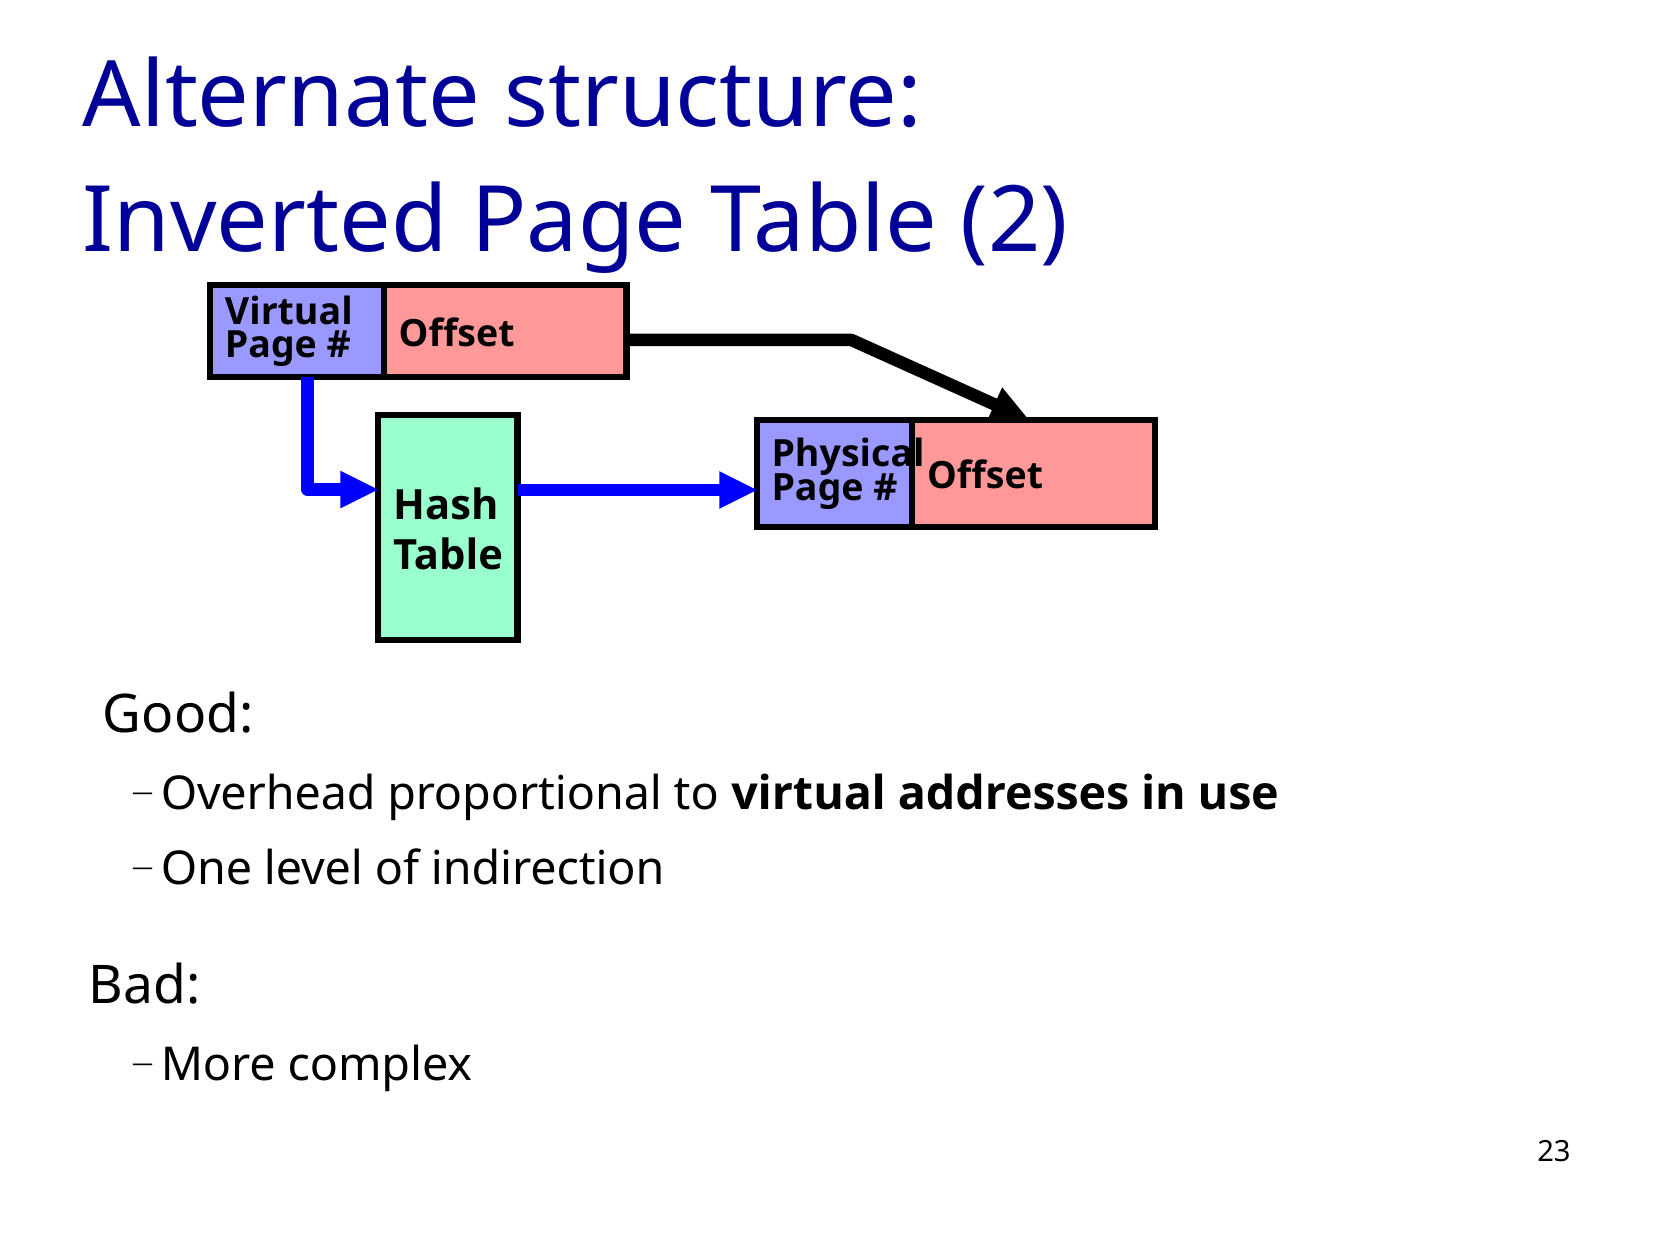

# Alternate structure: Inverted Page Table (2)
Virtual
Page #
Offset
Hash
Table
Physical
Page #
Offset
 Good:
Overhead proportional to virtual addresses in use
One level of indirection
Bad:
More complex
In best case, total size of page tables ≈ number of pages used by program virtual memory. Requires two additional memory access!
In best case, total size of page tables ≈ number of pages used by program virtual memory. Requires two additional memory access!
In best case, total size of page tables ≈ number of pages used by program virtual memory. Requires two additional memory access!
23